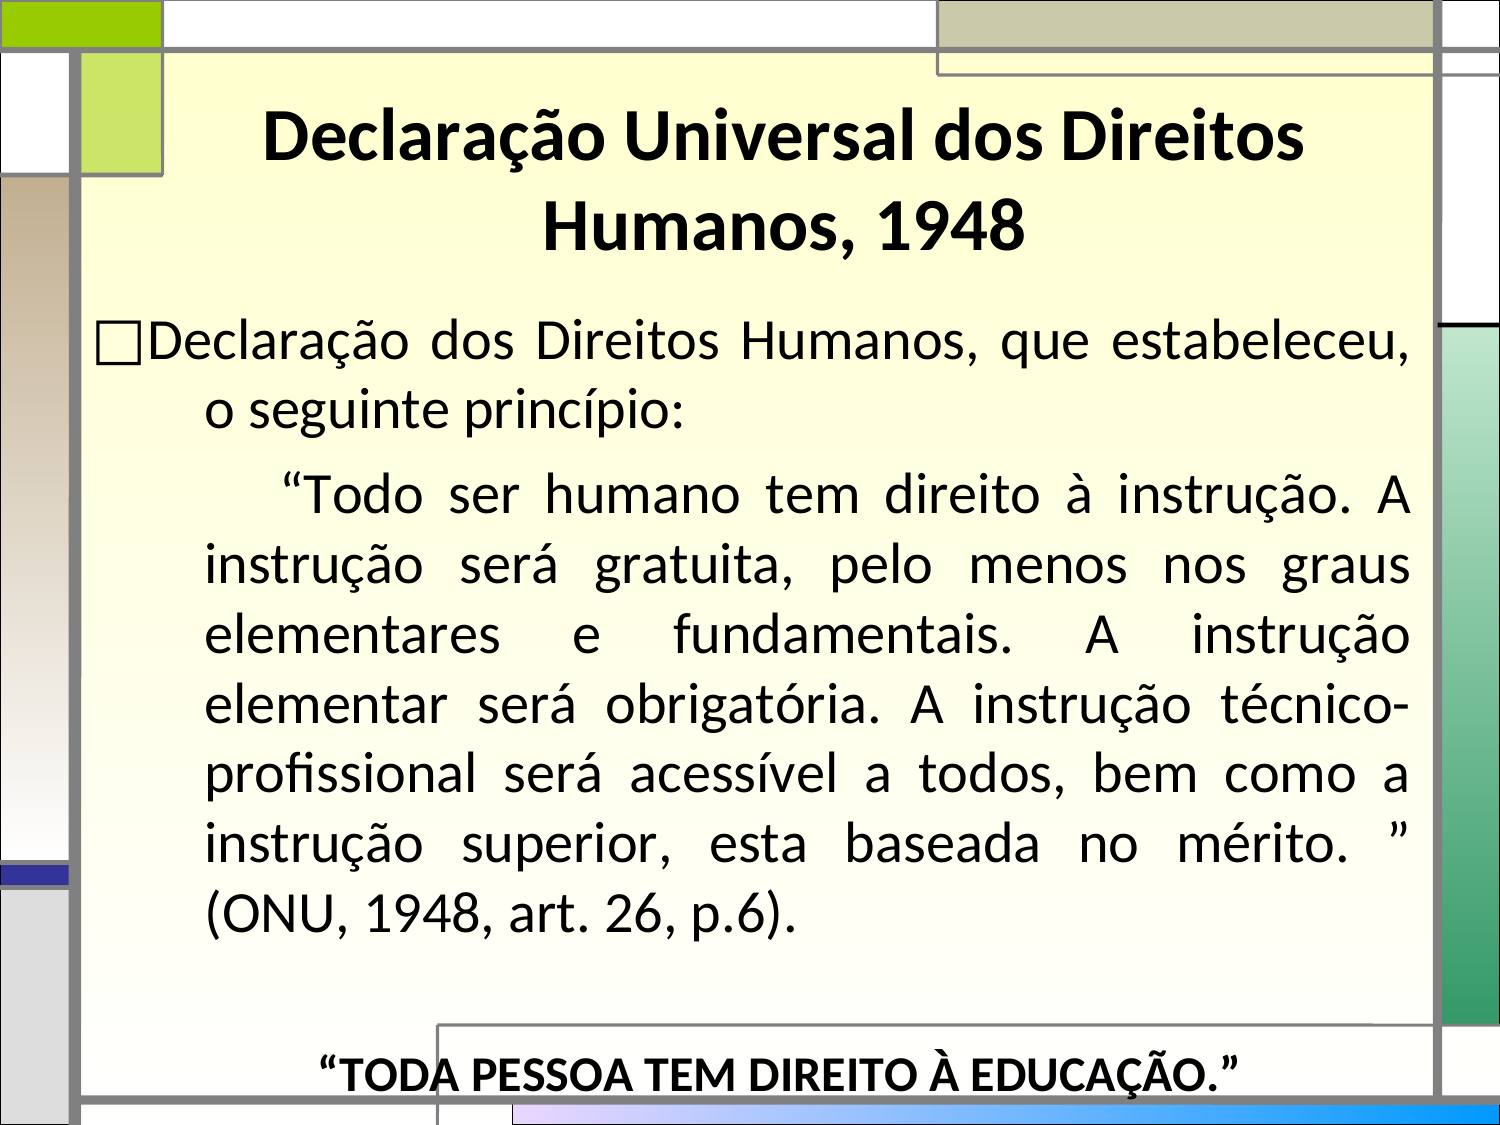

# Declaração Universal dos Direitos Humanos, 1948
Declaração dos Direitos Humanos, que estabeleceu, o seguinte princípio:
	“Todo ser humano tem direito à instrução. A instrução será gratuita, pelo menos nos graus elementares e fundamentais. A instrução elementar será obrigatória. A instrução técnico-profissional será acessível a todos, bem como a instrução superior, esta baseada no mérito. ” (ONU, 1948, art. 26, p.6).
“TODA PESSOA TEM DIREITO À EDUCAÇÃO.”